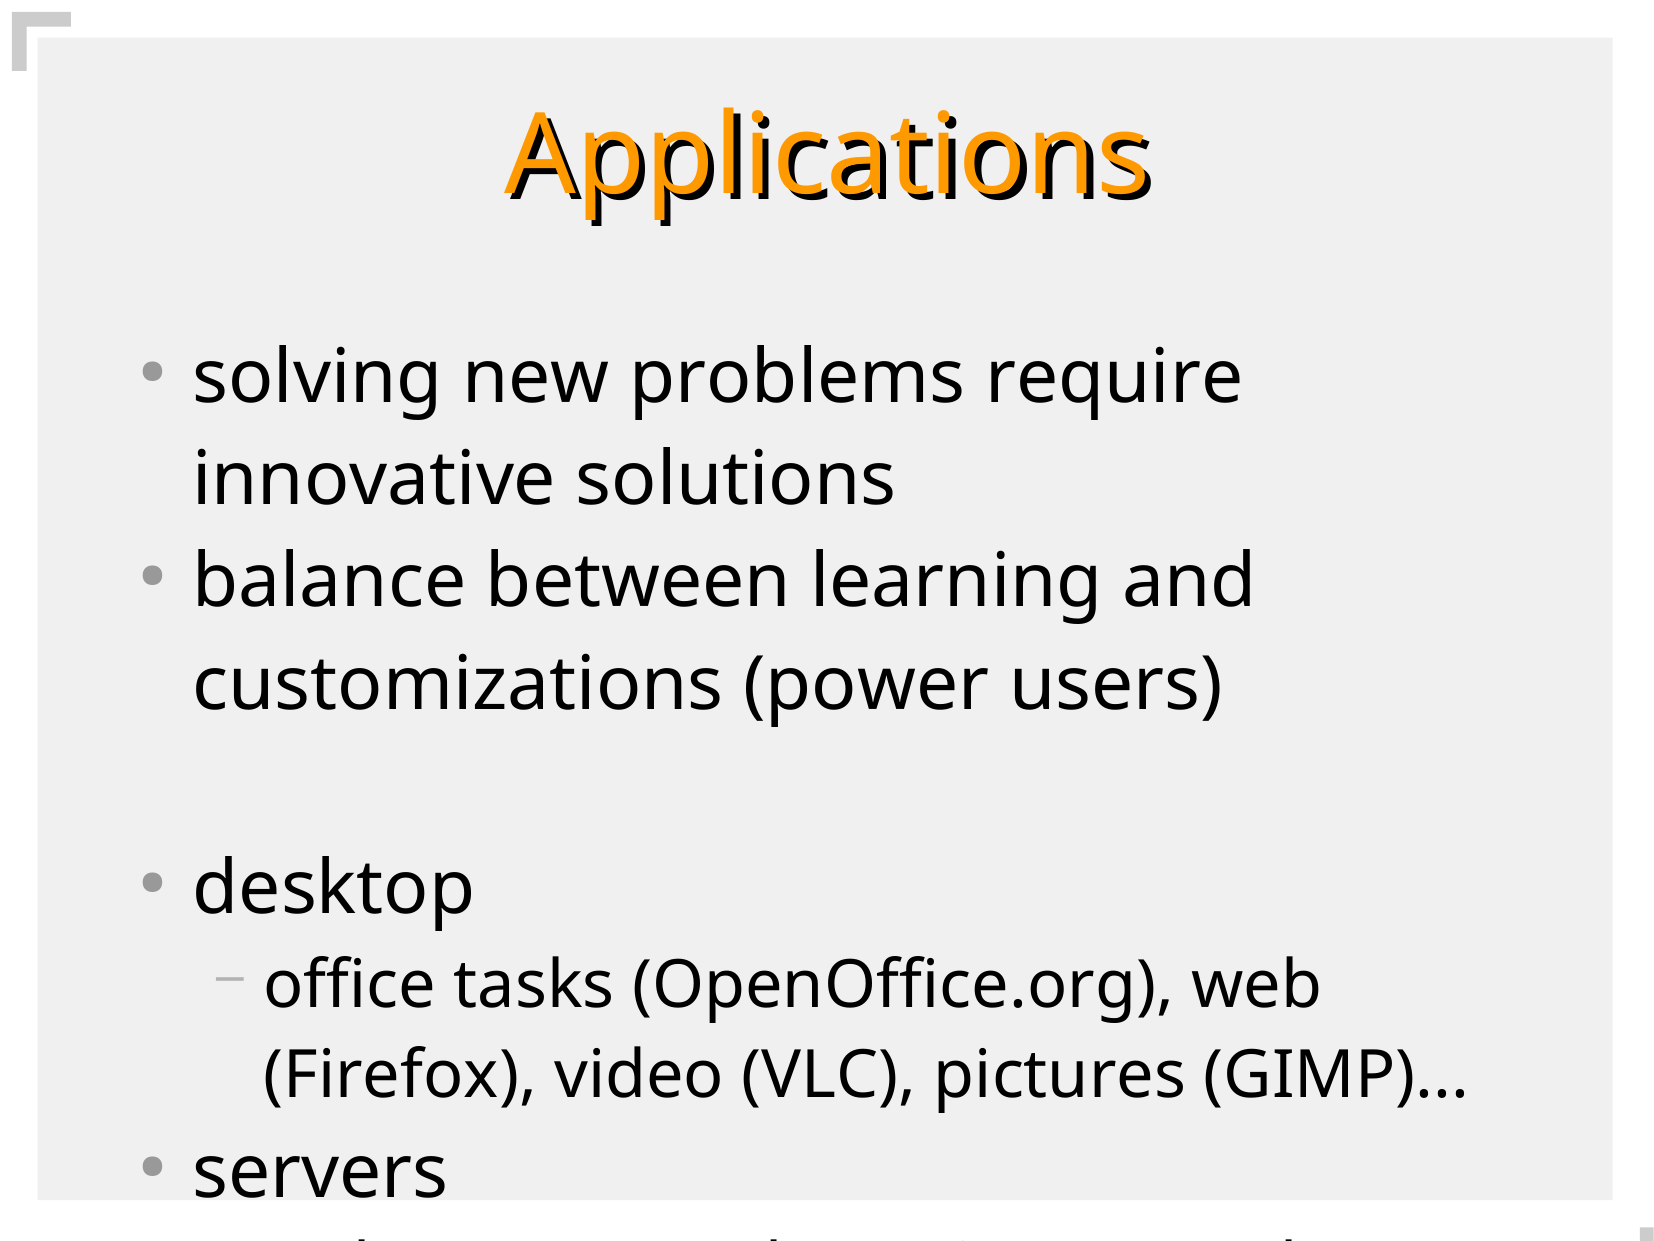

# Applications
solving new problems require innovative solutions
balance between learning and customizations (power users)
desktop
office tasks (OpenOffice.org), web (Firefox), video (VLC), pictures (GIMP)...
servers
web servers, web services (Google)